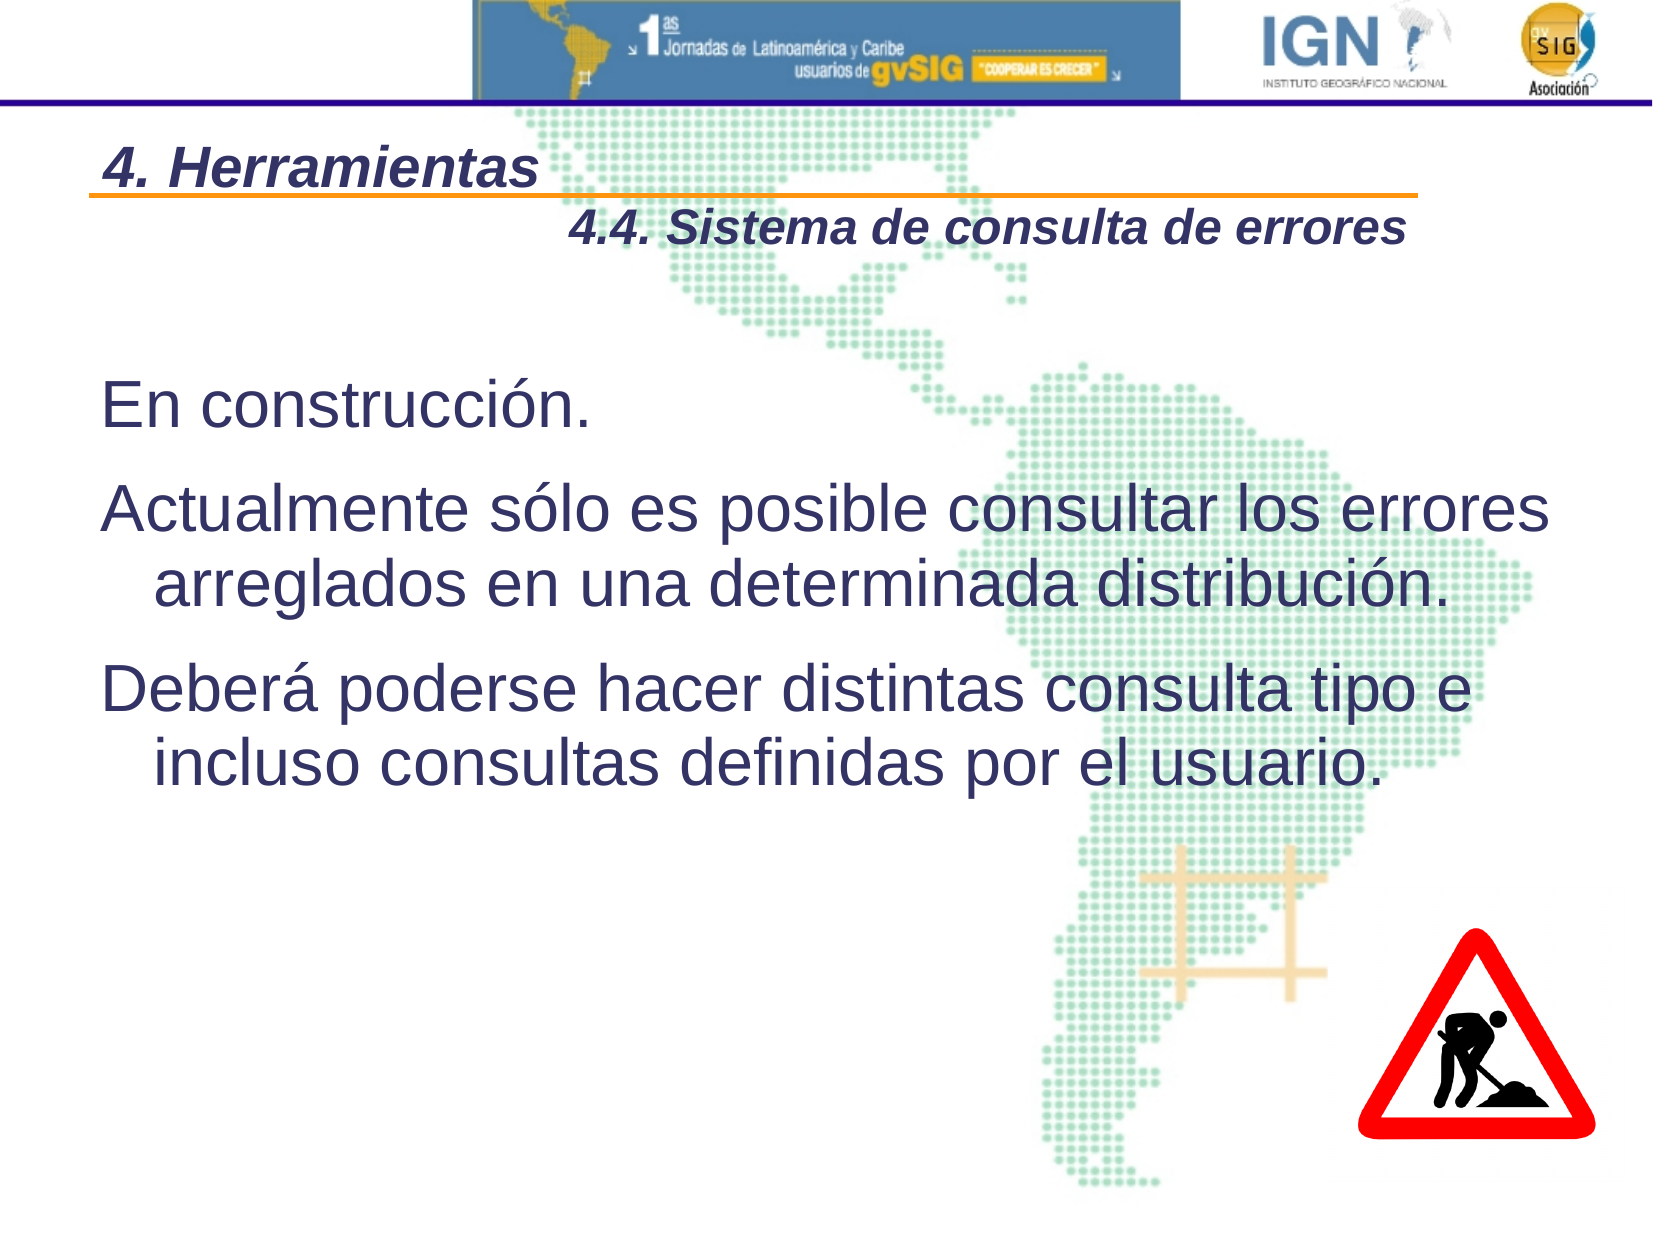

4. Herramientas
4.4. Sistema de consulta de errores
# En construcción.
Actualmente sólo es posible consultar los errores arreglados en una determinada distribución.
Deberá poderse hacer distintas consulta tipo e incluso consultas definidas por el usuario.